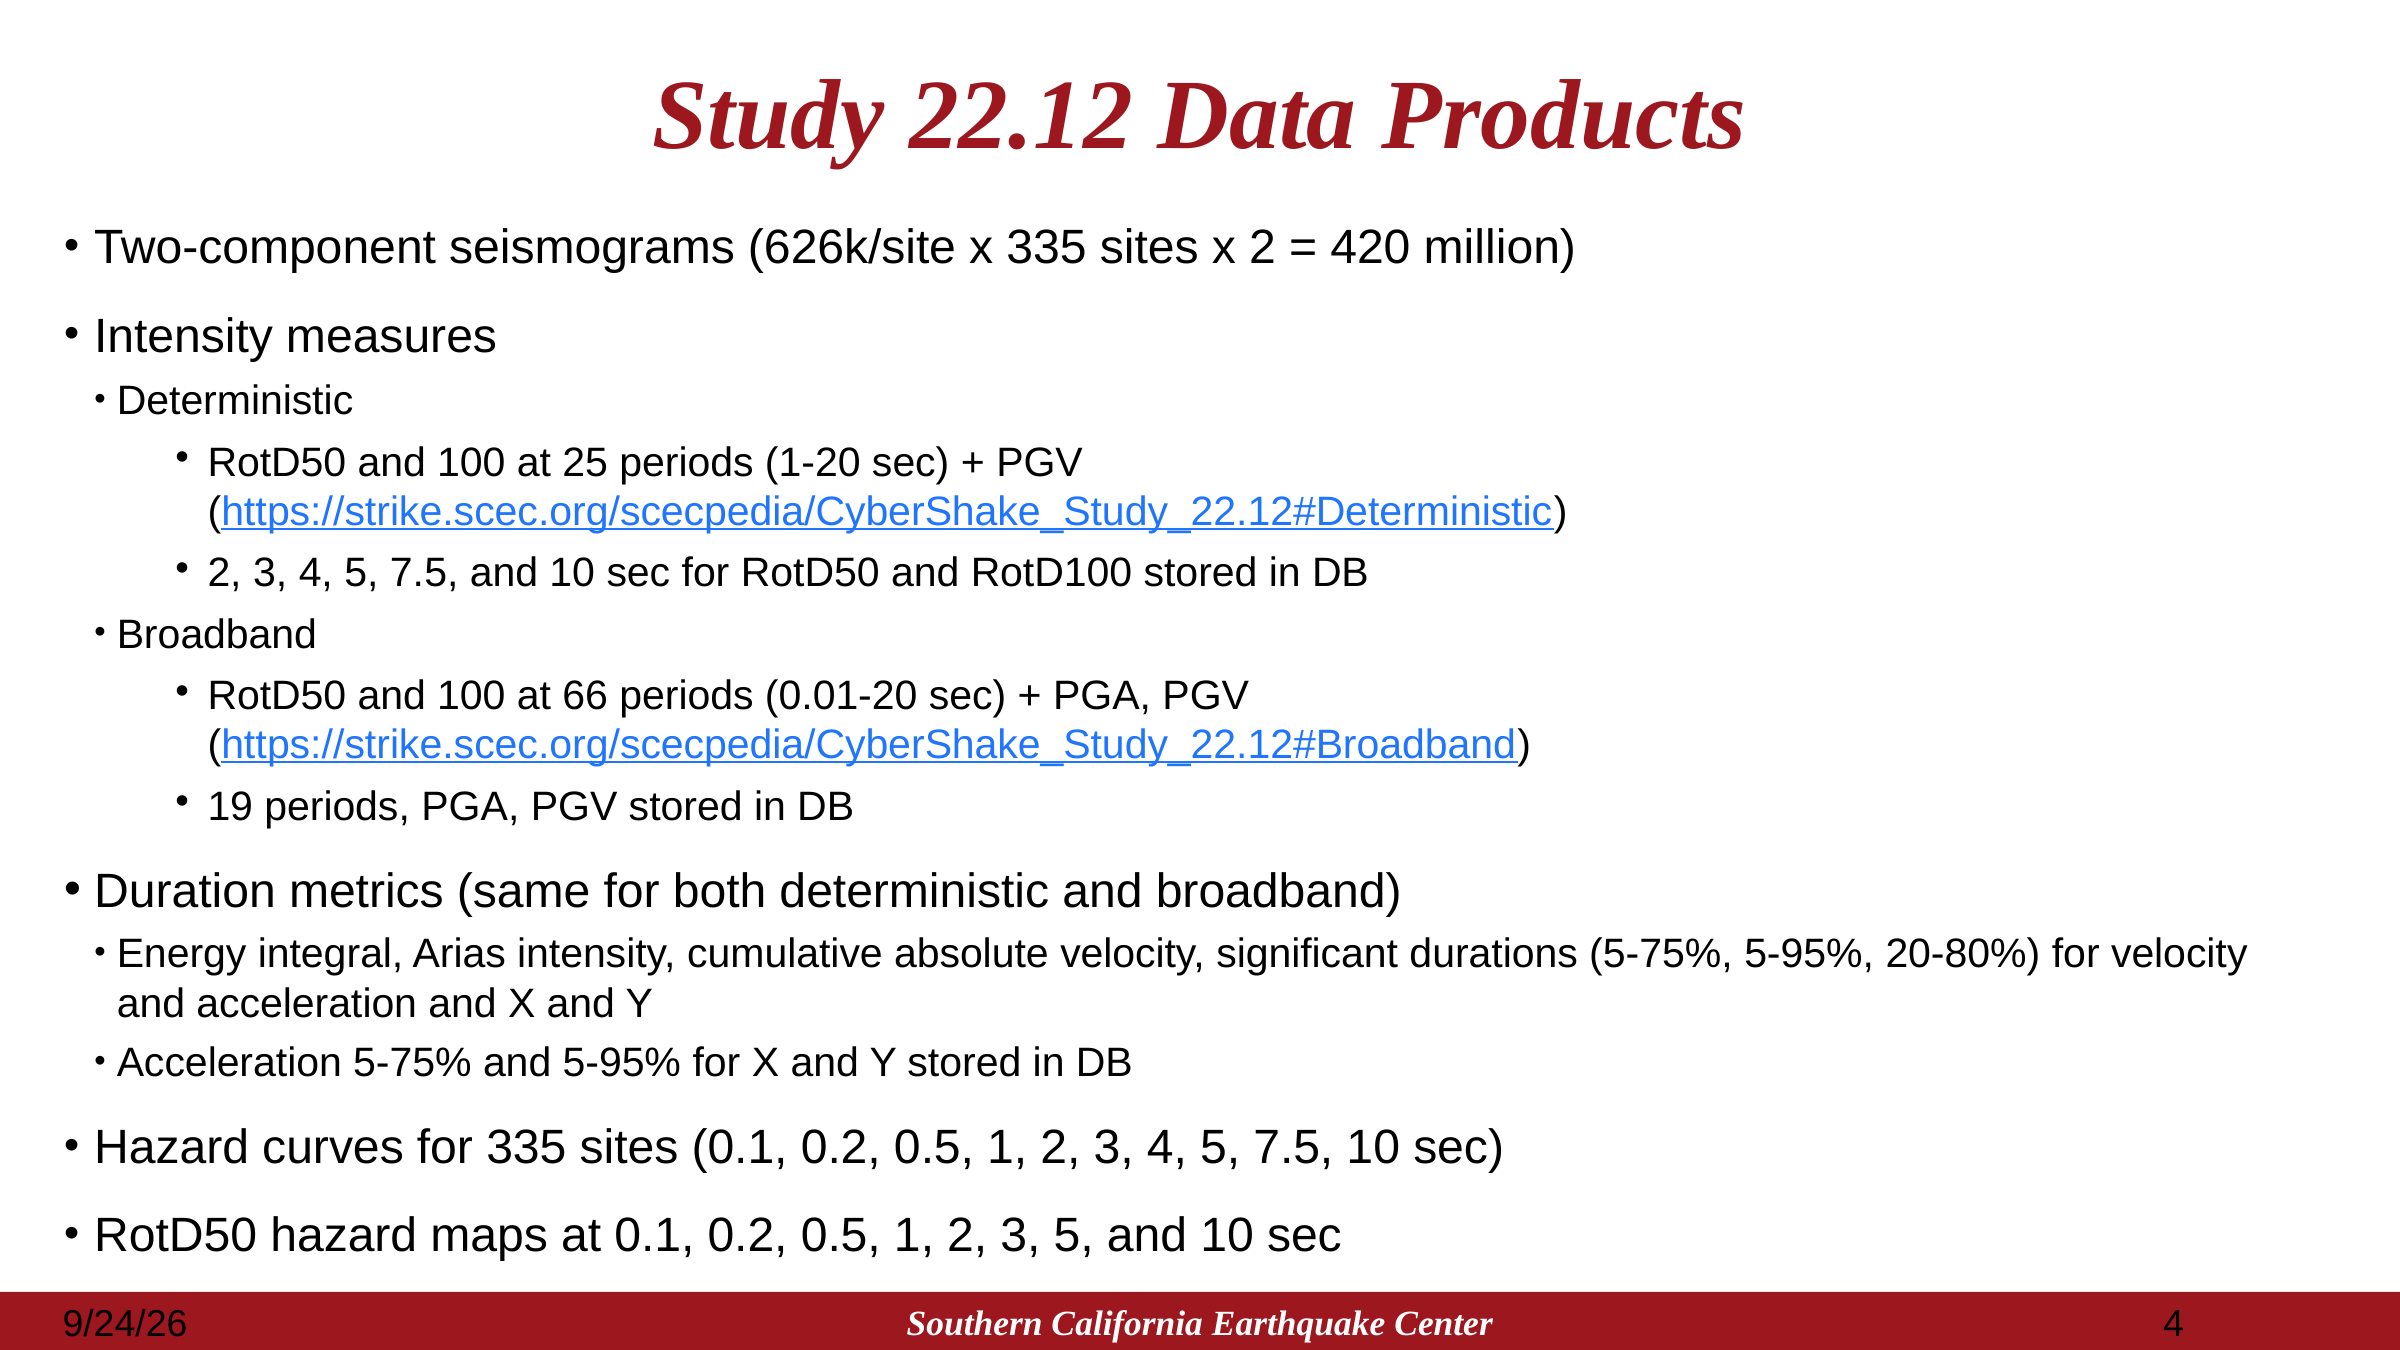

Study 22.12 Data Products
Two-component seismograms (626k/site x 335 sites x 2 = 420 million)
Intensity measures
Deterministic
RotD50 and 100 at 25 periods (1-20 sec) + PGV
(https://strike.scec.org/scecpedia/CyberShake_Study_22.12#Deterministic)
2, 3, 4, 5, 7.5, and 10 sec for RotD50 and RotD100 stored in DB
Broadband
RotD50 and 100 at 66 periods (0.01-20 sec) + PGA, PGV
(https://strike.scec.org/scecpedia/CyberShake_Study_22.12#Broadband)
19 periods, PGA, PGV stored in DB
Duration metrics (same for both deterministic and broadband)
Energy integral, Arias intensity, cumulative absolute velocity, significant durations (5-75%, 5-95%, 20-80%) for velocity and acceleration and X and Y
Acceleration 5-75% and 5-95% for X and Y stored in DB
Hazard curves for 335 sites (0.1, 0.2, 0.5, 1, 2, 3, 4, 5, 7.5, 10 sec)
RotD50 hazard maps at 0.1, 0.2, 0.5, 1, 2, 3, 5, and 10 sec
Southern California Earthquake Center
4